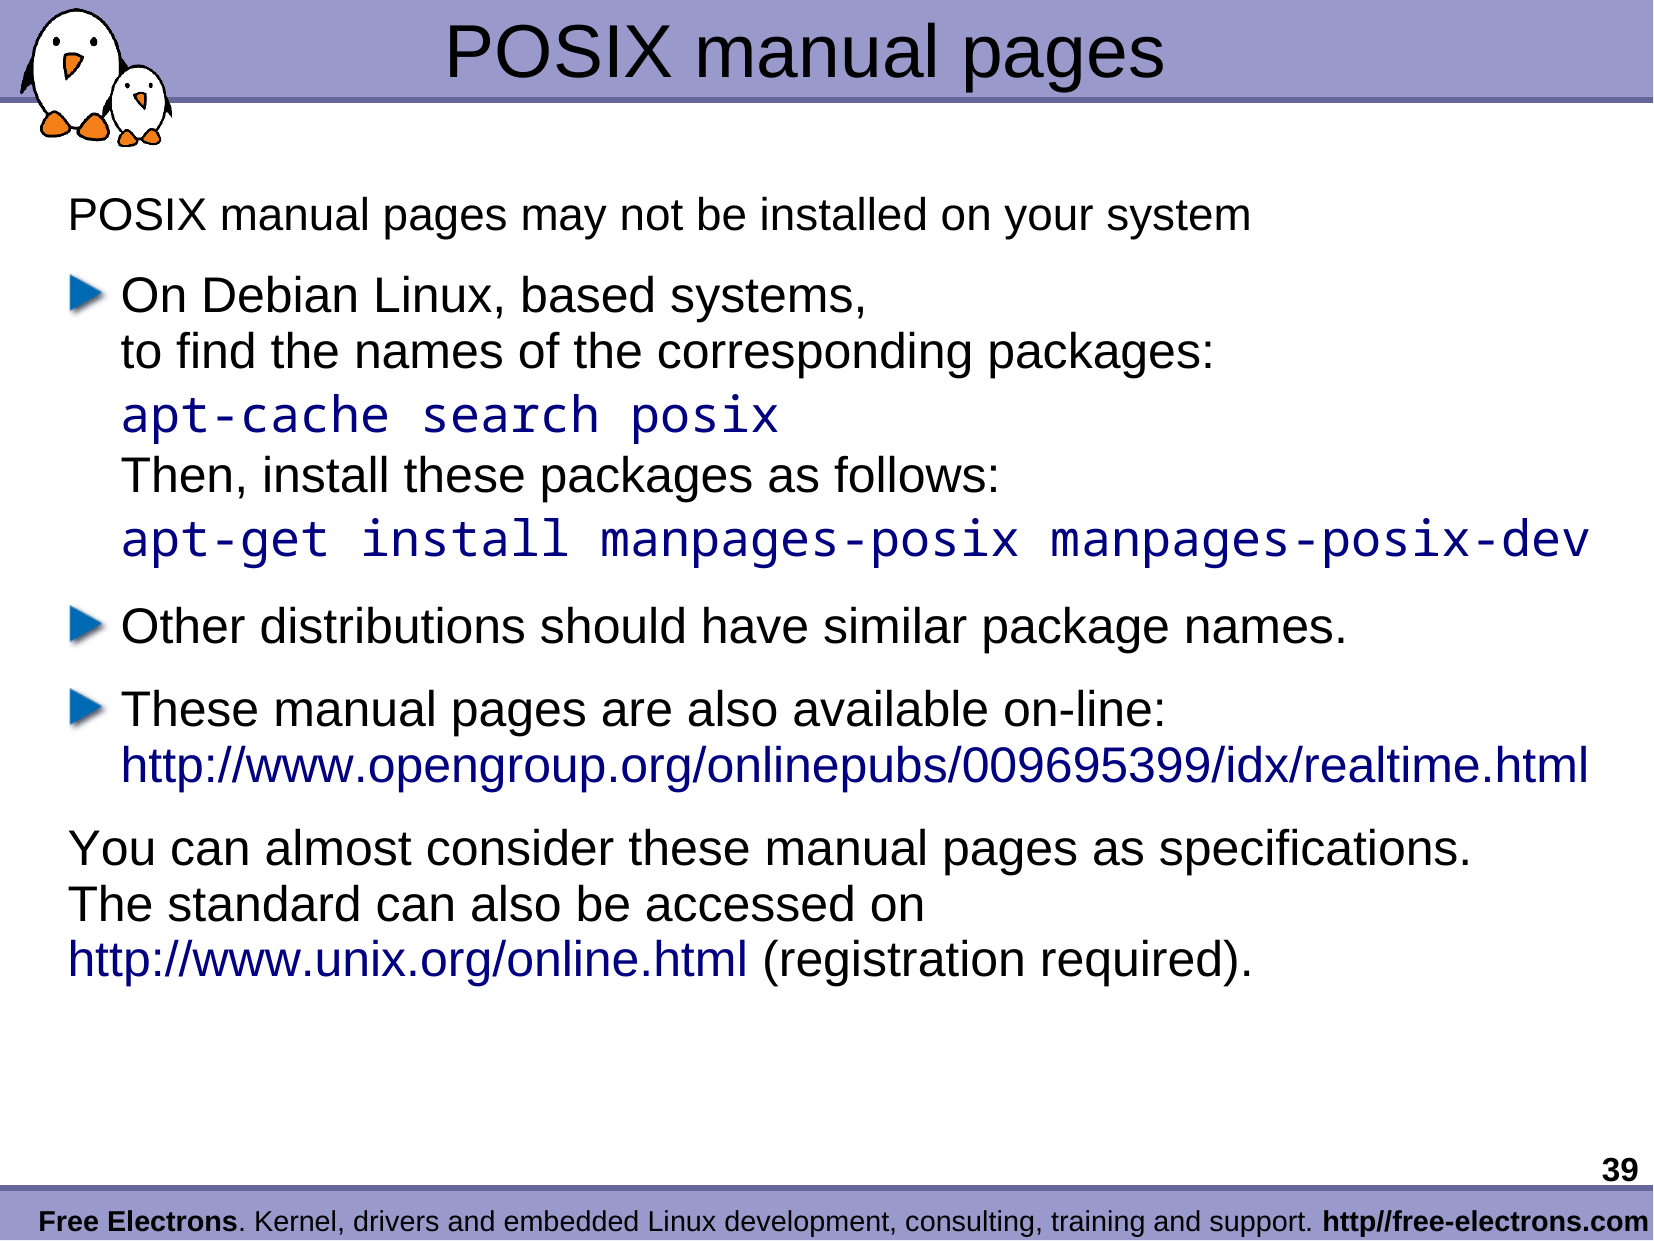

# POSIX manual pages
POSIX manual pages may not be installed on your system
On Debian Linux, based systems,
to find the names of the corresponding packages:
apt-cache search posix
Then, install these packages as follows:
apt-get install manpages-posix manpages-posix-dev
Other distributions should have similar package names.
These manual pages are also available on-line:
http://www.opengroup.org/onlinepubs/009695399/idx/realtime.html
You can almost consider these manual pages as specifications.
The standard can also be accessed on http://www.unix.org/online.html (registration required).